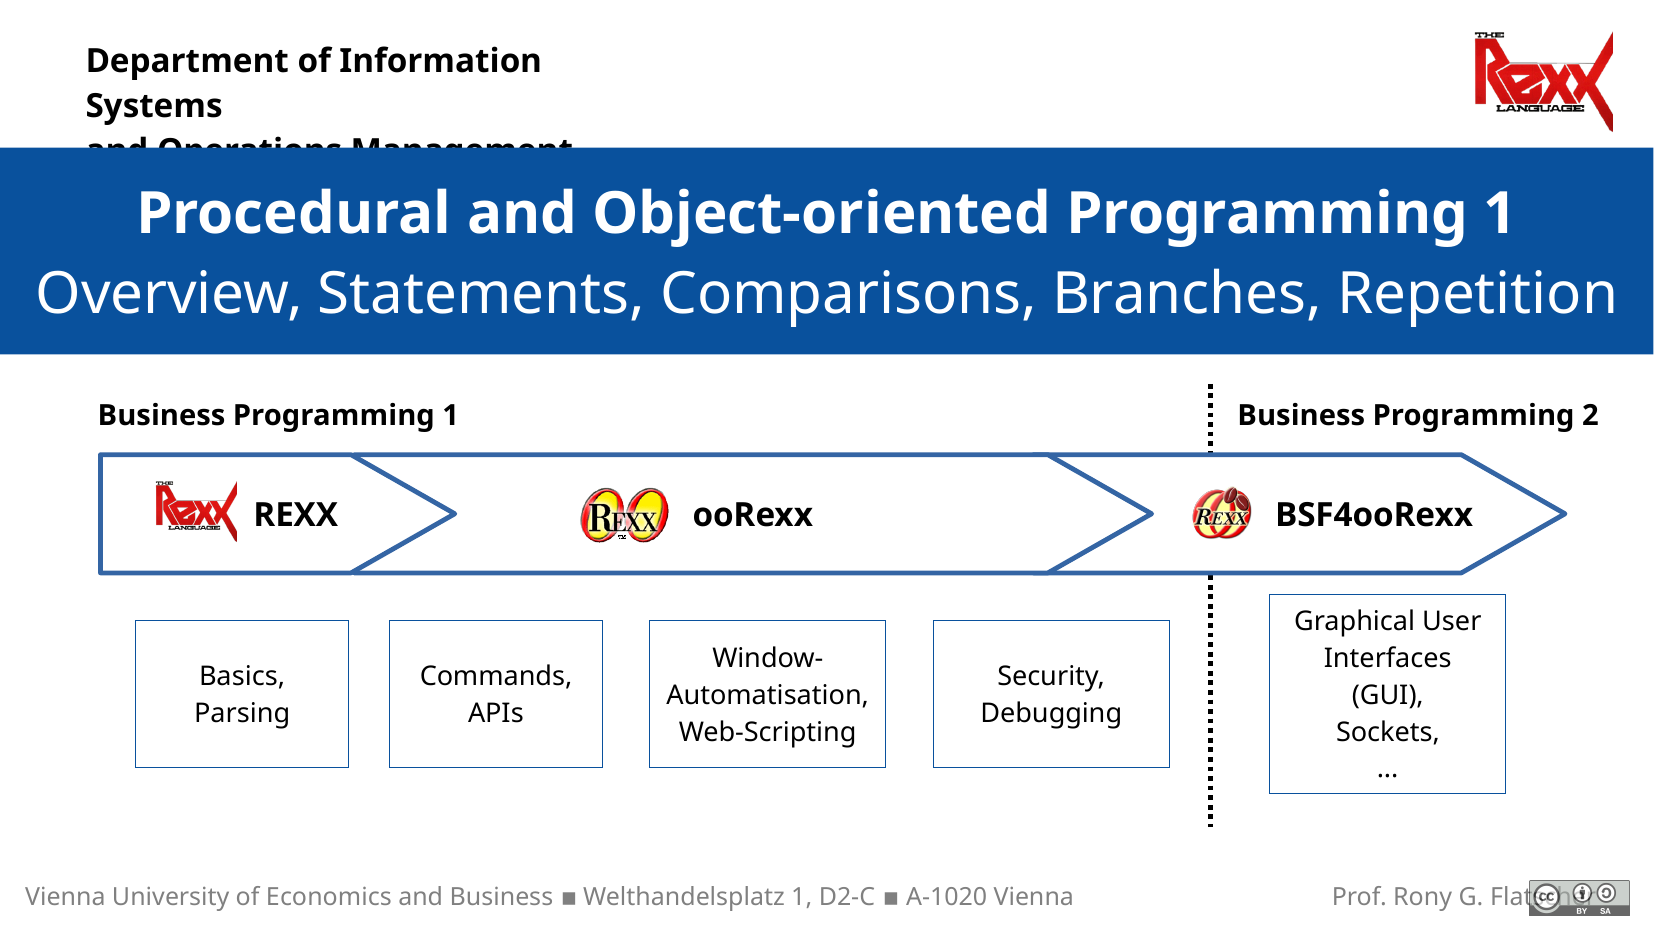

# Procedural and Object-oriented Programming 1 Overview, Statements, Comparisons, Branches, Repetition
Business Programming 1
Business Programming 2
REXX
ooRexx
BSF4ooRexx
Graphical User Interfaces (GUI),
Sockets,
...
Basics,
Parsing
Commands, APIs
Window-Automatisation,
Web-Scripting
Security,
Debugging